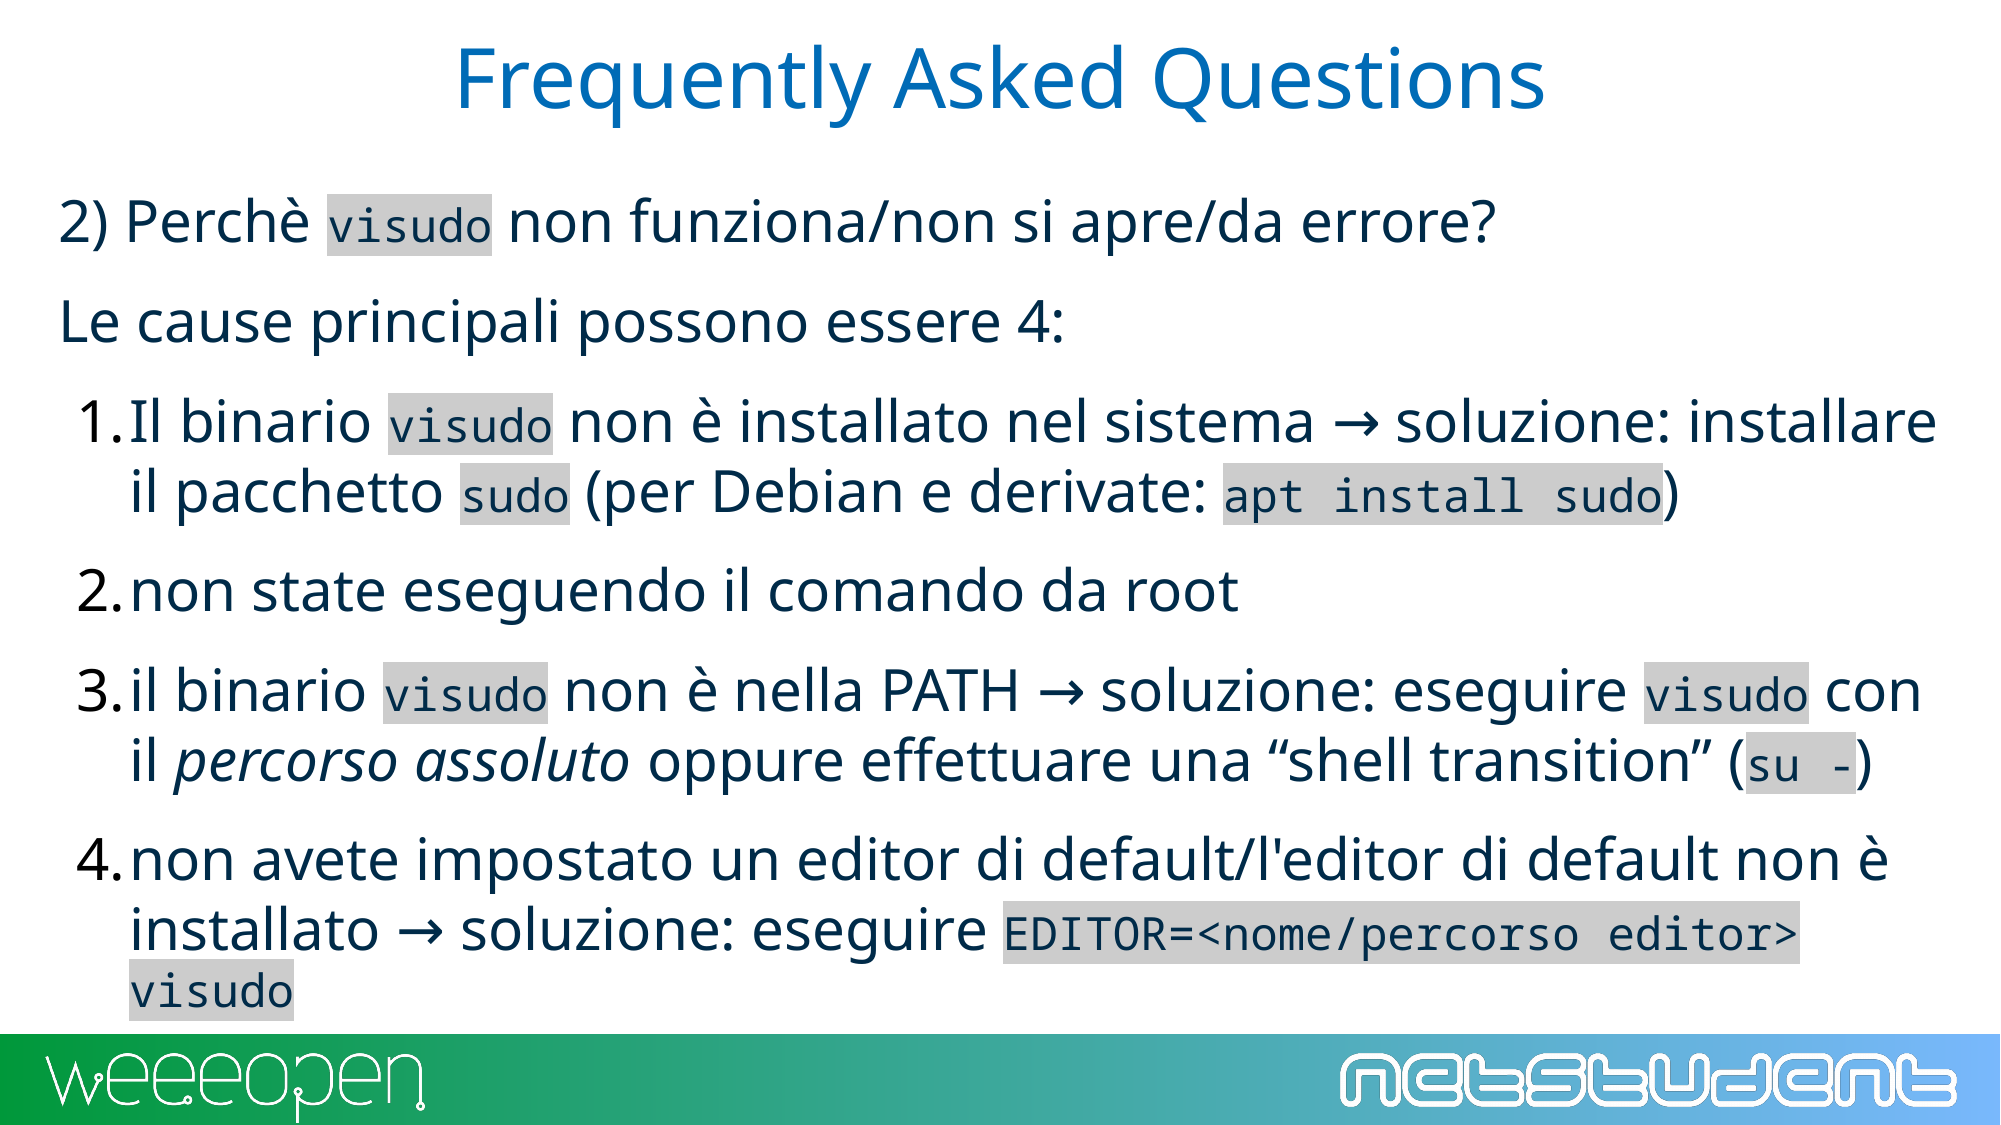

# Frequently Asked Questions
2) Perchè visudo non funziona/non si apre/da errore?
Le cause principali possono essere 4:
Il binario visudo non è installato nel sistema → soluzione: installare il pacchetto sudo (per Debian e derivate: apt install sudo)
non state eseguendo il comando da root
il binario visudo non è nella PATH → soluzione: eseguire visudo con il percorso assoluto oppure effettuare una “shell transition” (su -)
non avete impostato un editor di default/l'editor di default non è installato → soluzione: eseguire EDITOR=<nome/percorso editor> visudo